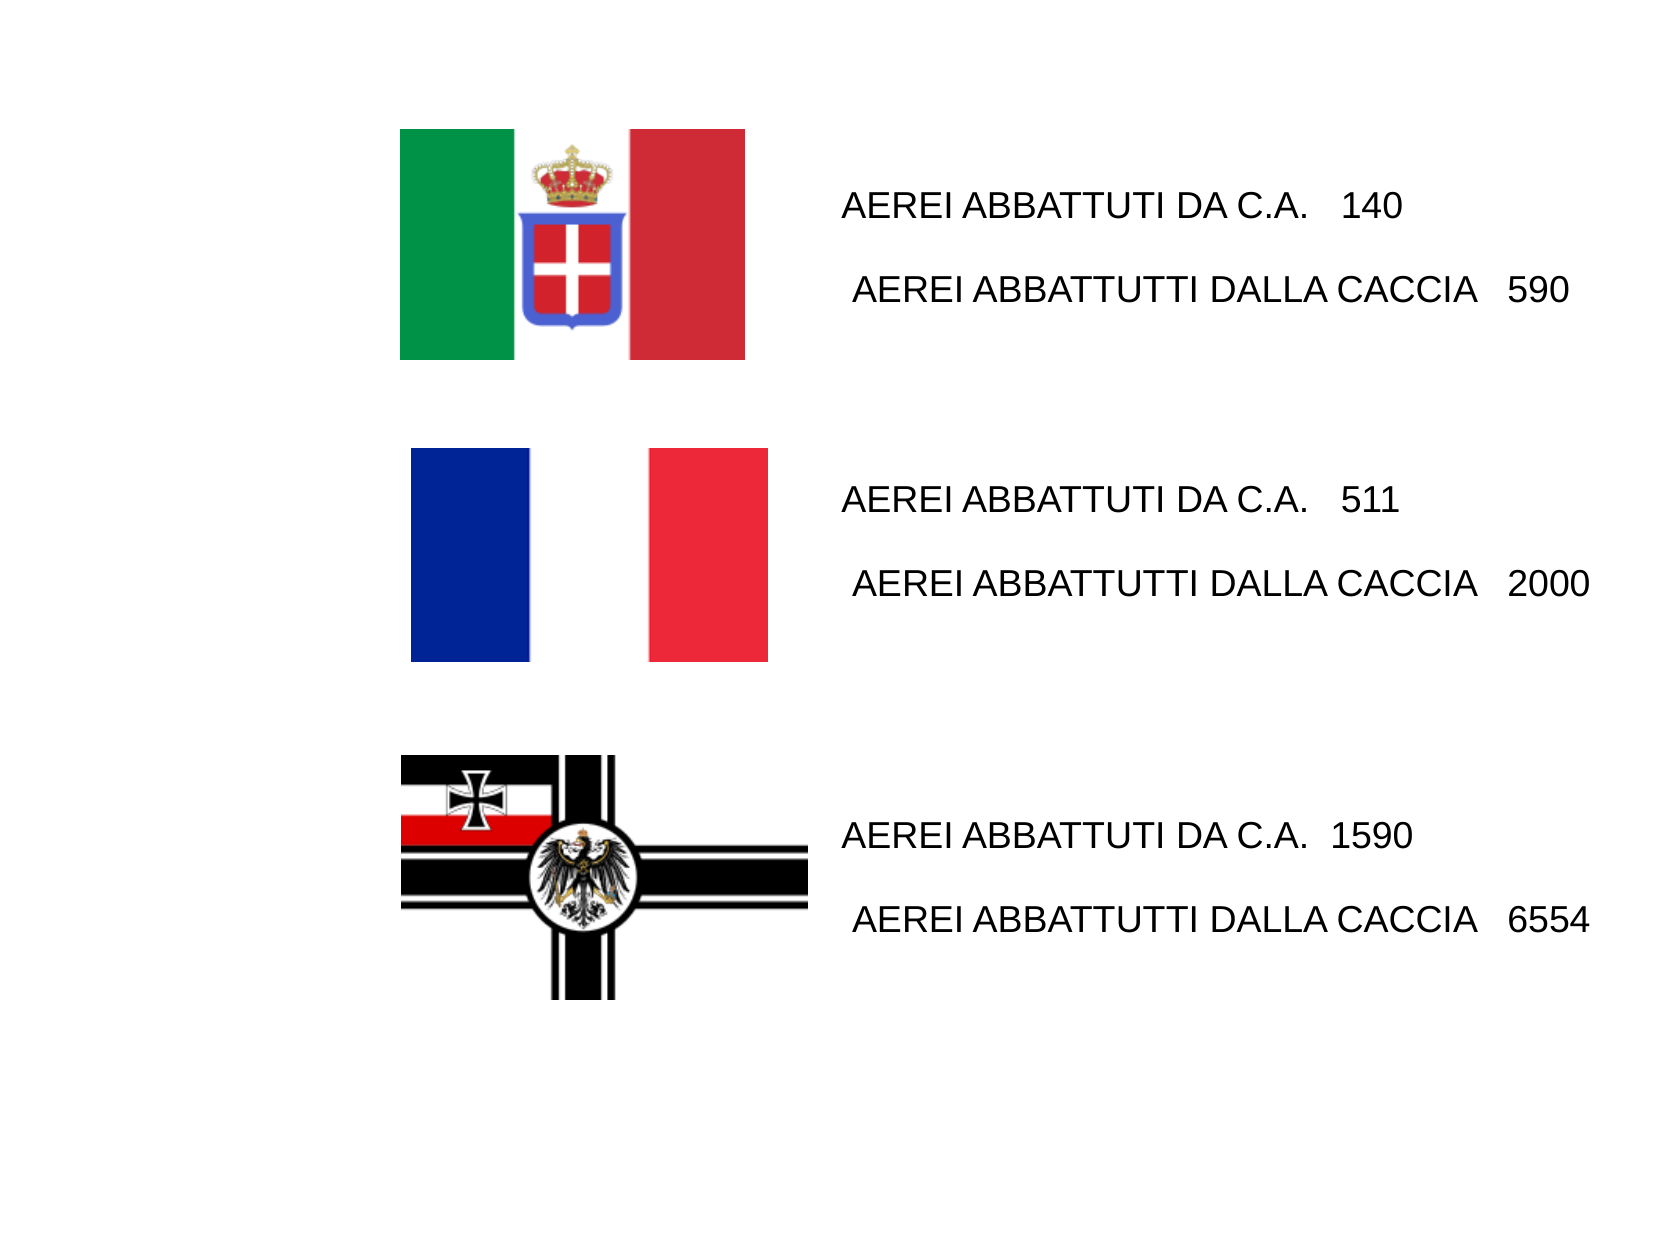

AEREI ABBATTUTI DA C.A. 140
 AEREI ABBATTUTTI DALLA CACCIA 590
AEREI ABBATTUTI DA C.A. 511
 AEREI ABBATTUTTI DALLA CACCIA 2000
AEREI ABBATTUTI DA C.A. 1590
 AEREI ABBATTUTTI DALLA CACCIA 6554